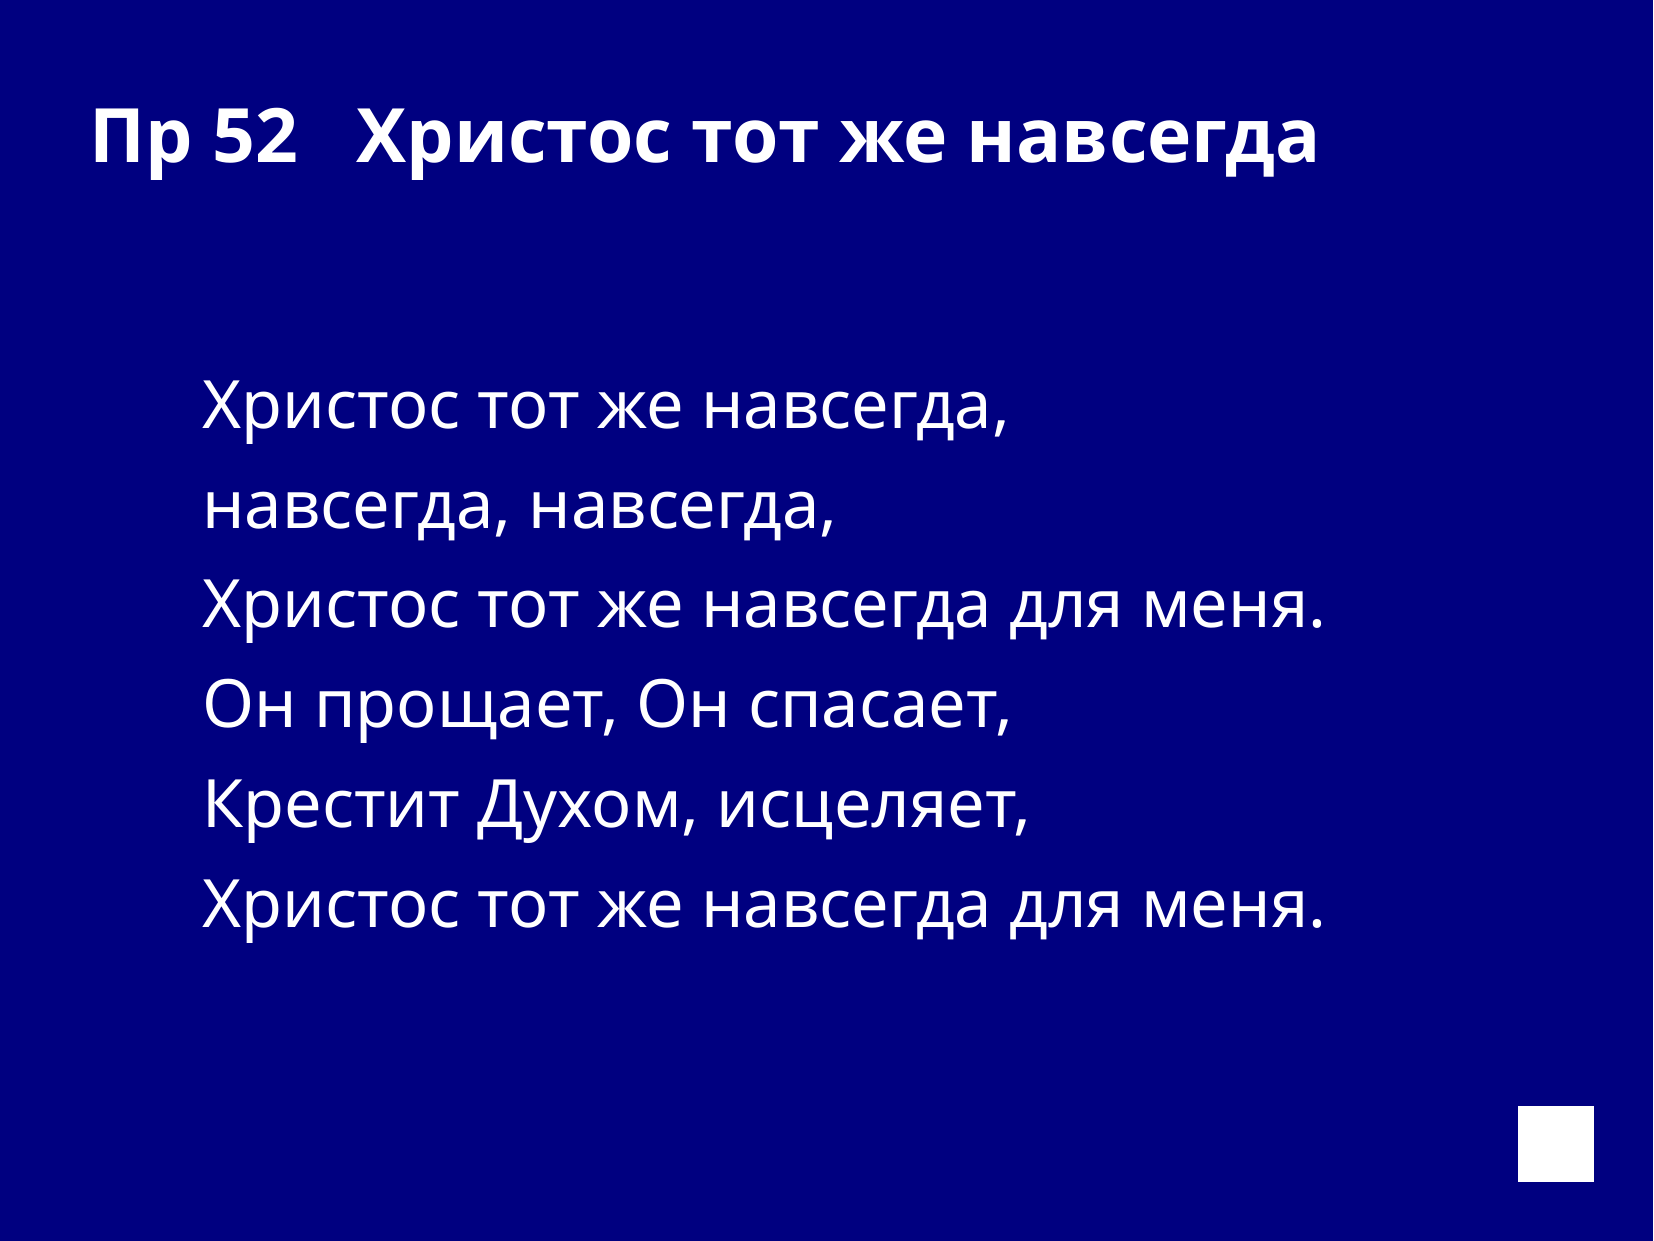

Пр 52 Христос тот же навсегда
	Христос тот же навсегда,
	навсегда, навсегда,
	Христос тот же навсегда для меня.
	Он прощает, Он спасает,
	Крестит Духом, исцеляет,
	Христос тот же навсегда для меня.